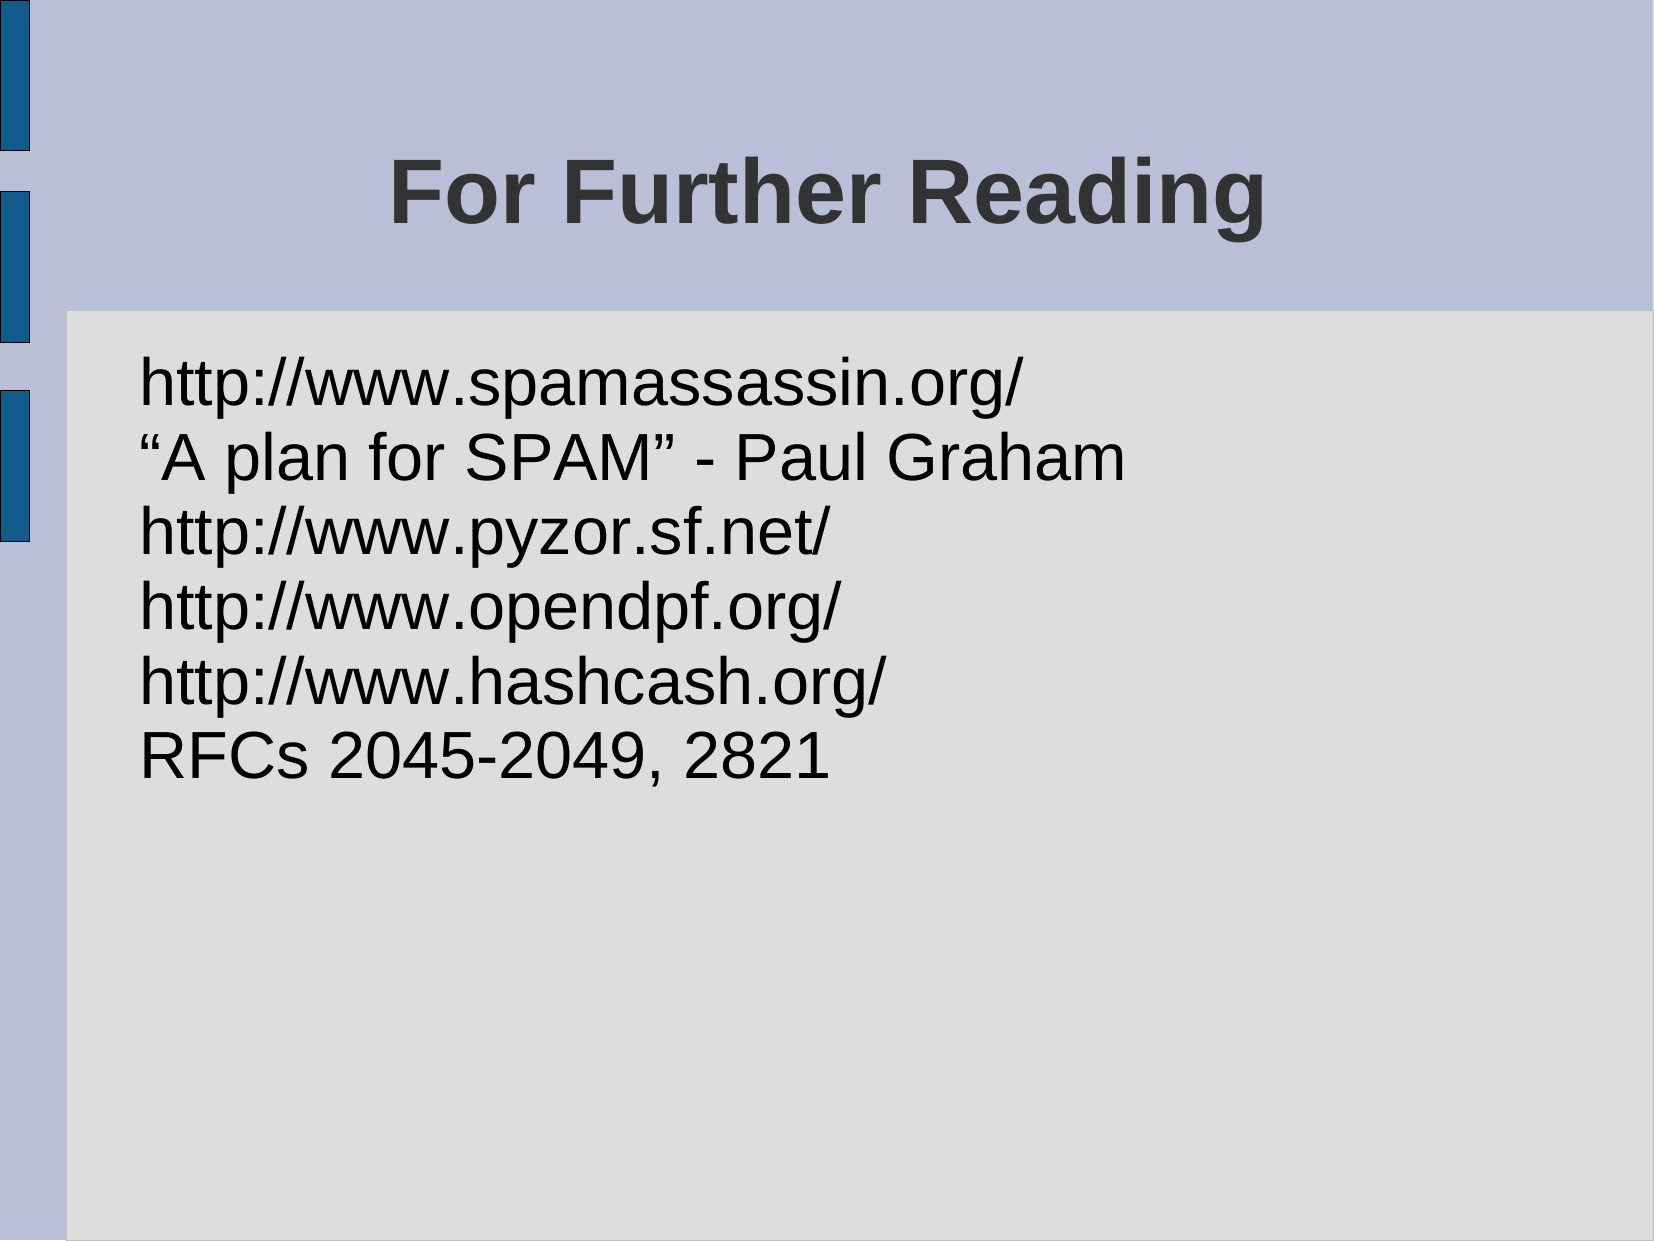

# For Further Reading
http://www.spamassassin.org/
“A plan for SPAM” - Paul Graham
http://www.pyzor.sf.net/
http://www.opendpf.org/
http://www.hashcash.org/
RFCs 2045-2049, 2821